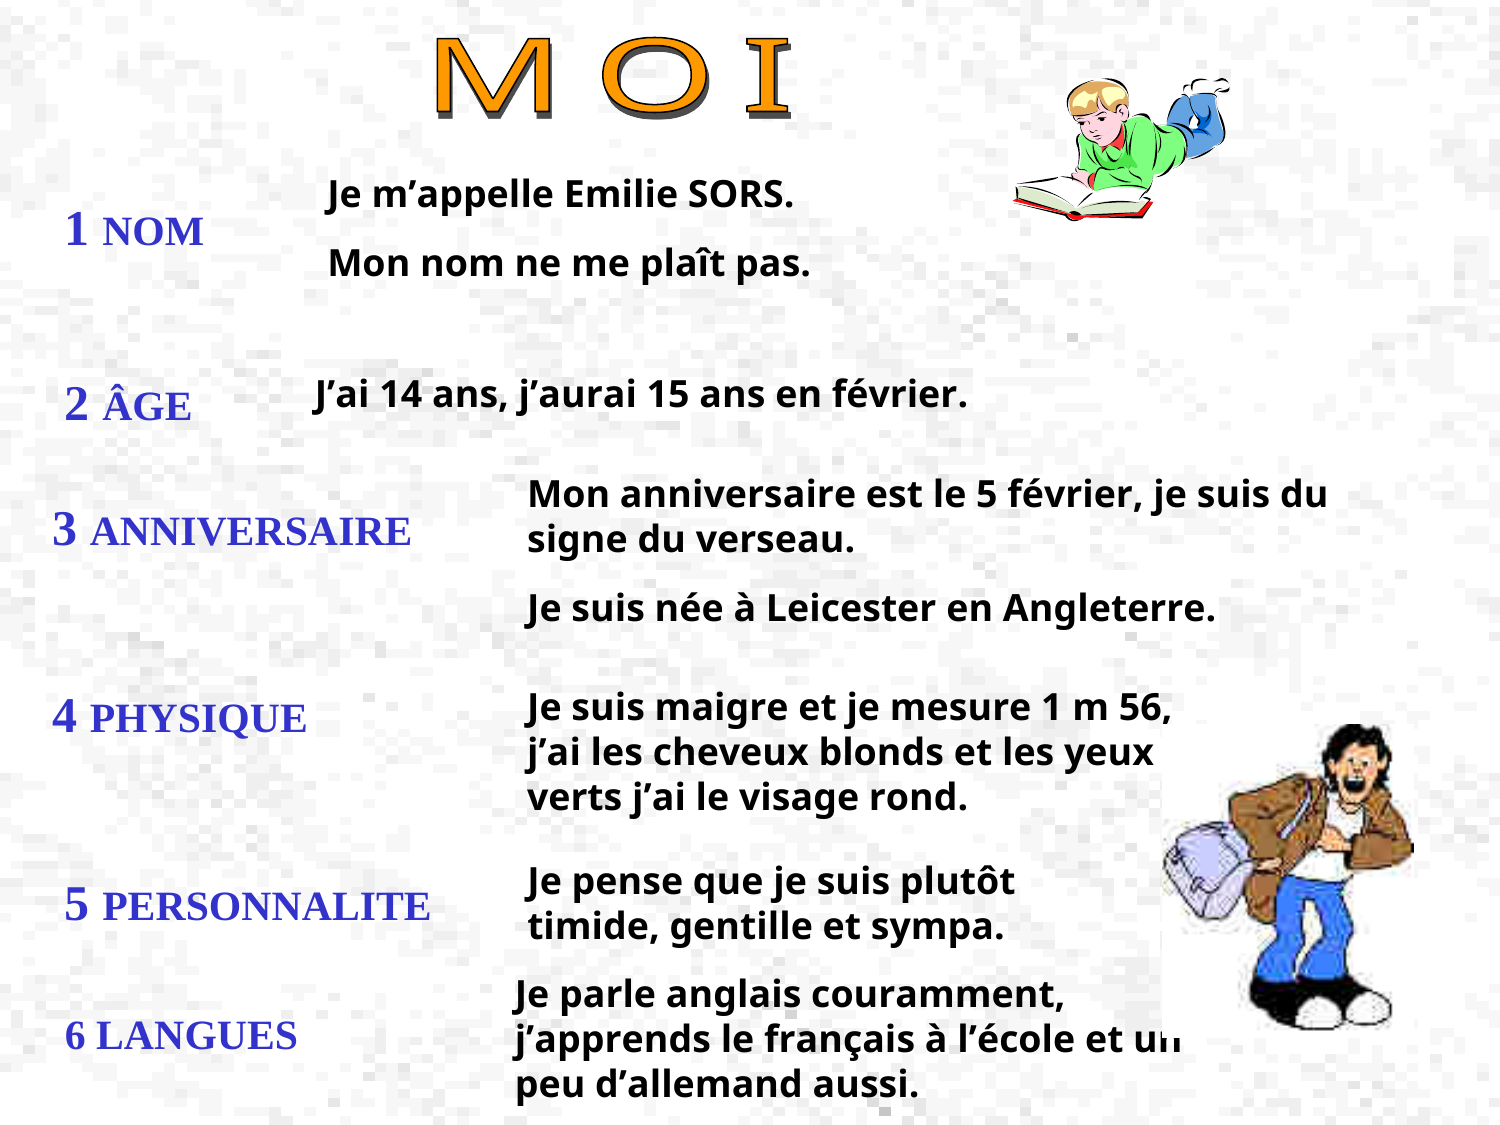

MOI
Je m’appelle Emilie SORS.
Mon nom ne me plaît pas.
1 NOM
2 ÂGE
J’ai 14 ans, j’aurai 15 ans en février.
Mon anniversaire est le 5 février, je suis du signe du verseau.
Je suis née à Leicester en Angleterre.
3 ANNIVERSAIRE
4 PHYSIQUE
Je suis maigre et je mesure 1 m 56, j’ai les cheveux blonds et les yeux verts j’ai le visage rond.
Je pense que je suis plutôt timide, gentille et sympa.
5 PERSONNALITE
Je parle anglais couramment, j’apprends le français à l’école et un peu d’allemand aussi.
6 LANGUES